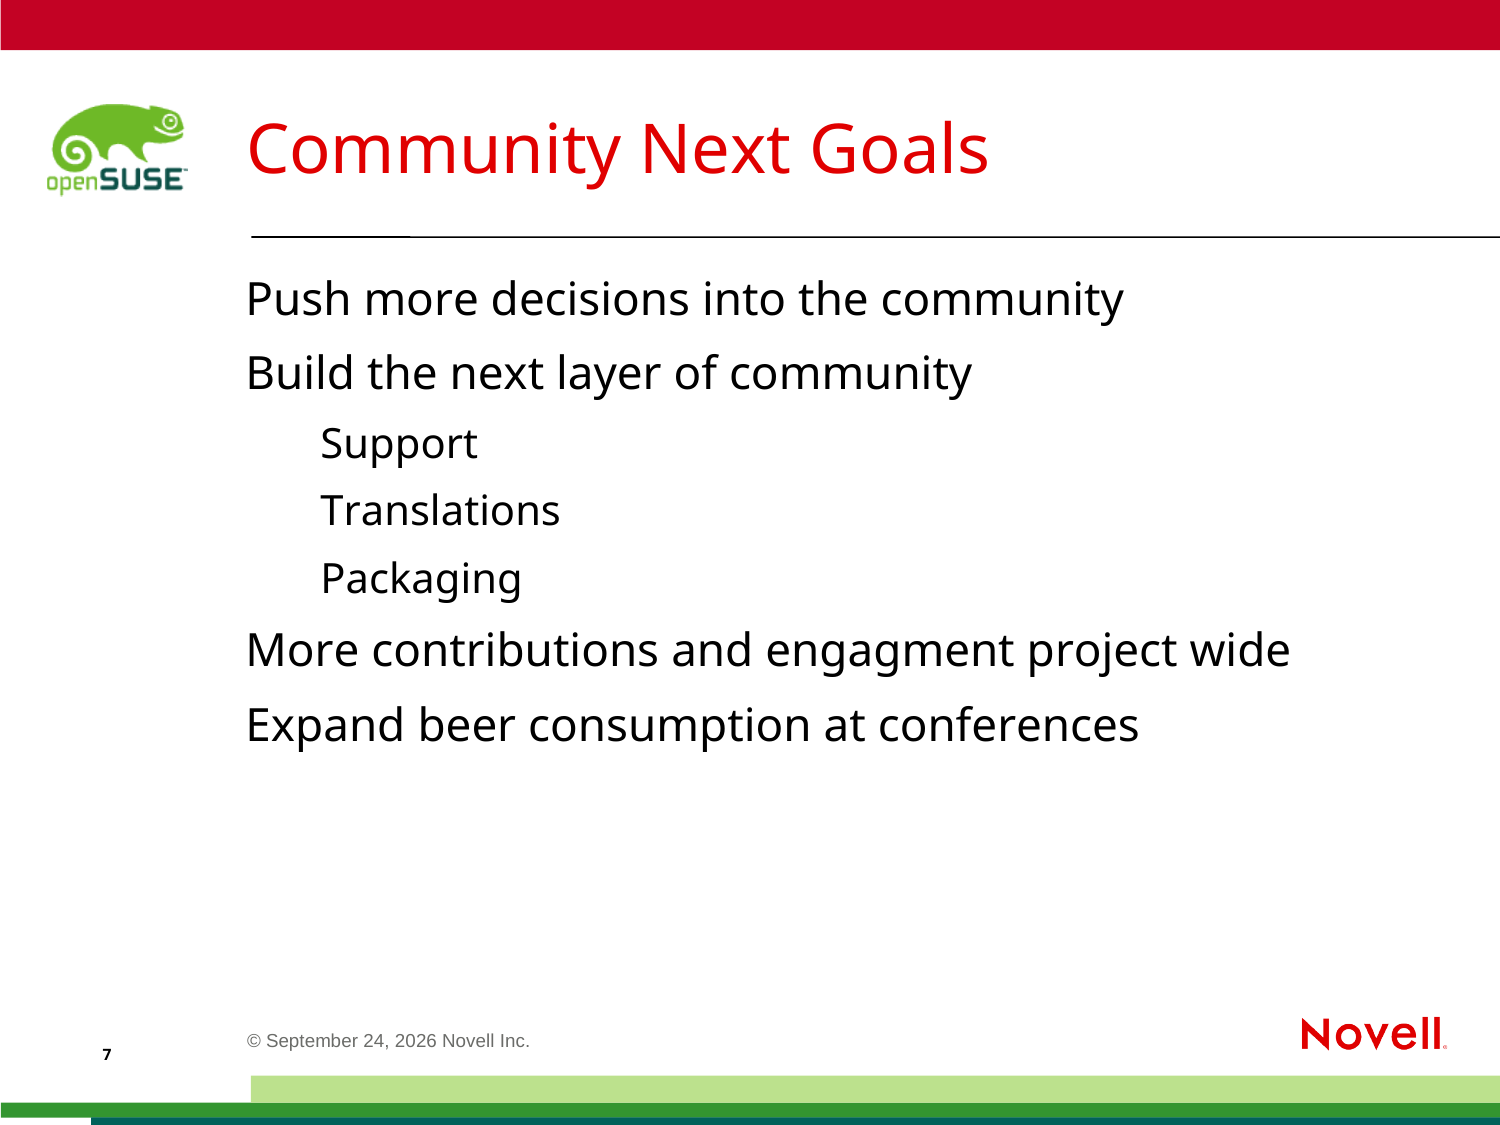

# Community Next Goals
Push more decisions into the community
Build the next layer of community
Support
Translations
Packaging
More contributions and engagment project wide
Expand beer consumption at conferences